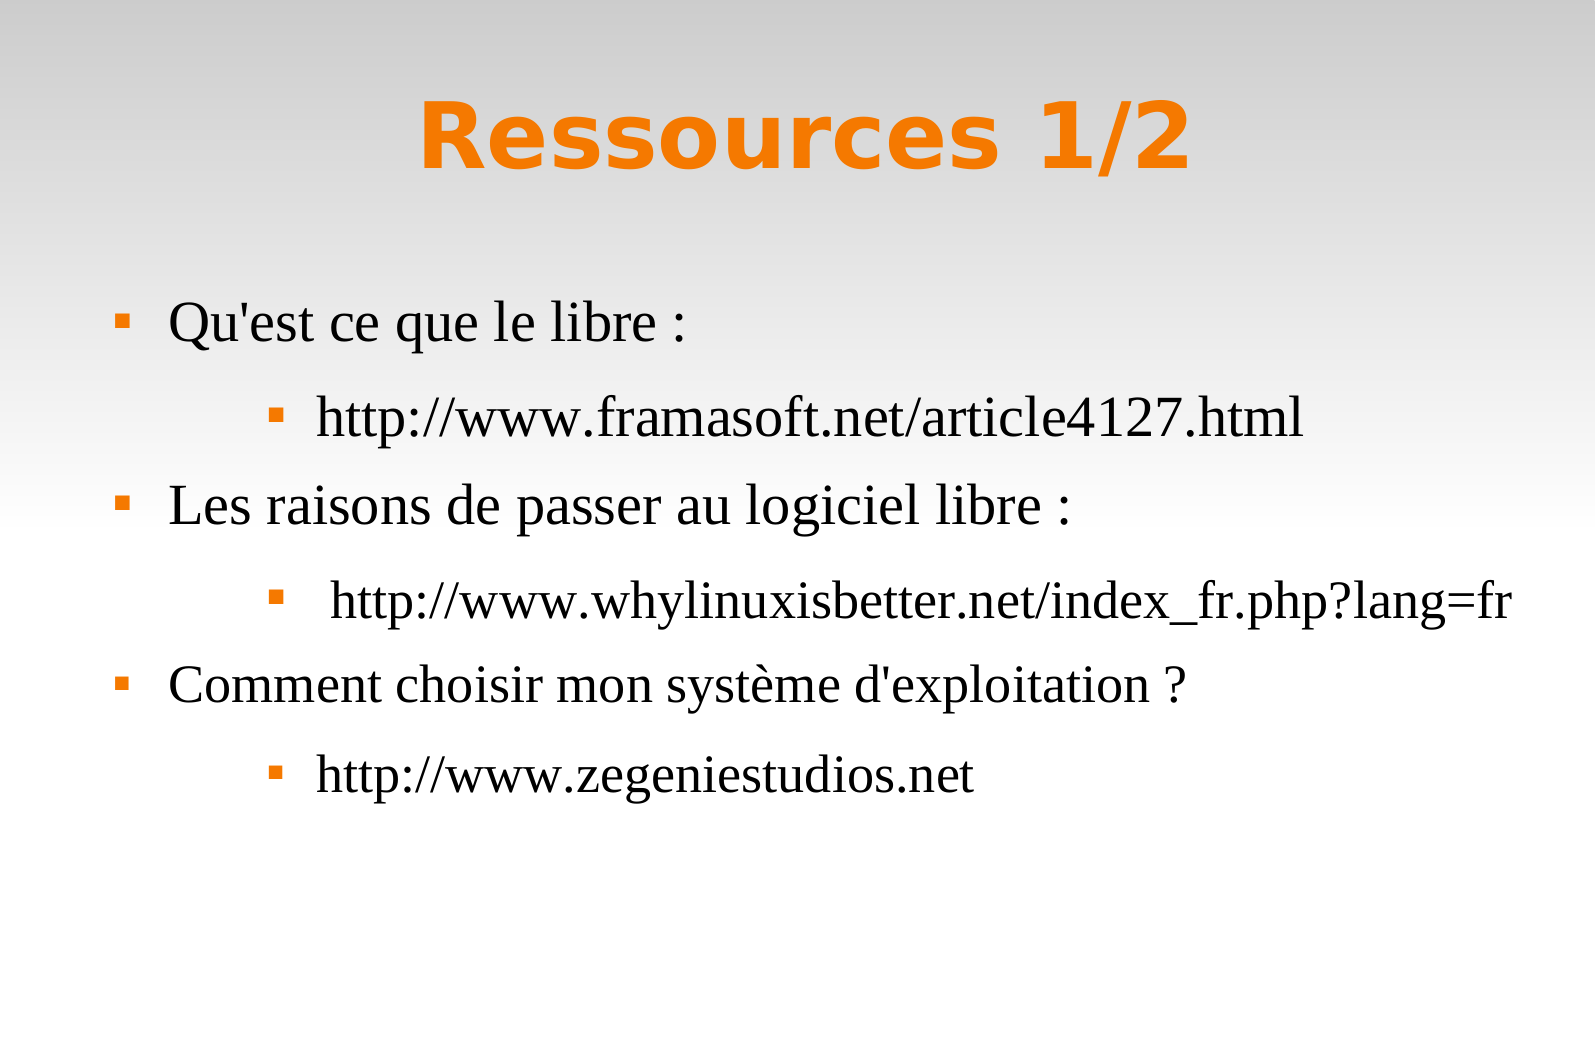

# Ressources 1/2
Qu'est ce que le libre :
http://www.framasoft.net/article4127.html
Les raisons de passer au logiciel libre :
 http://www.whylinuxisbetter.net/index_fr.php?lang=fr
Comment choisir mon système d'exploitation ?
http://www.zegeniestudios.net